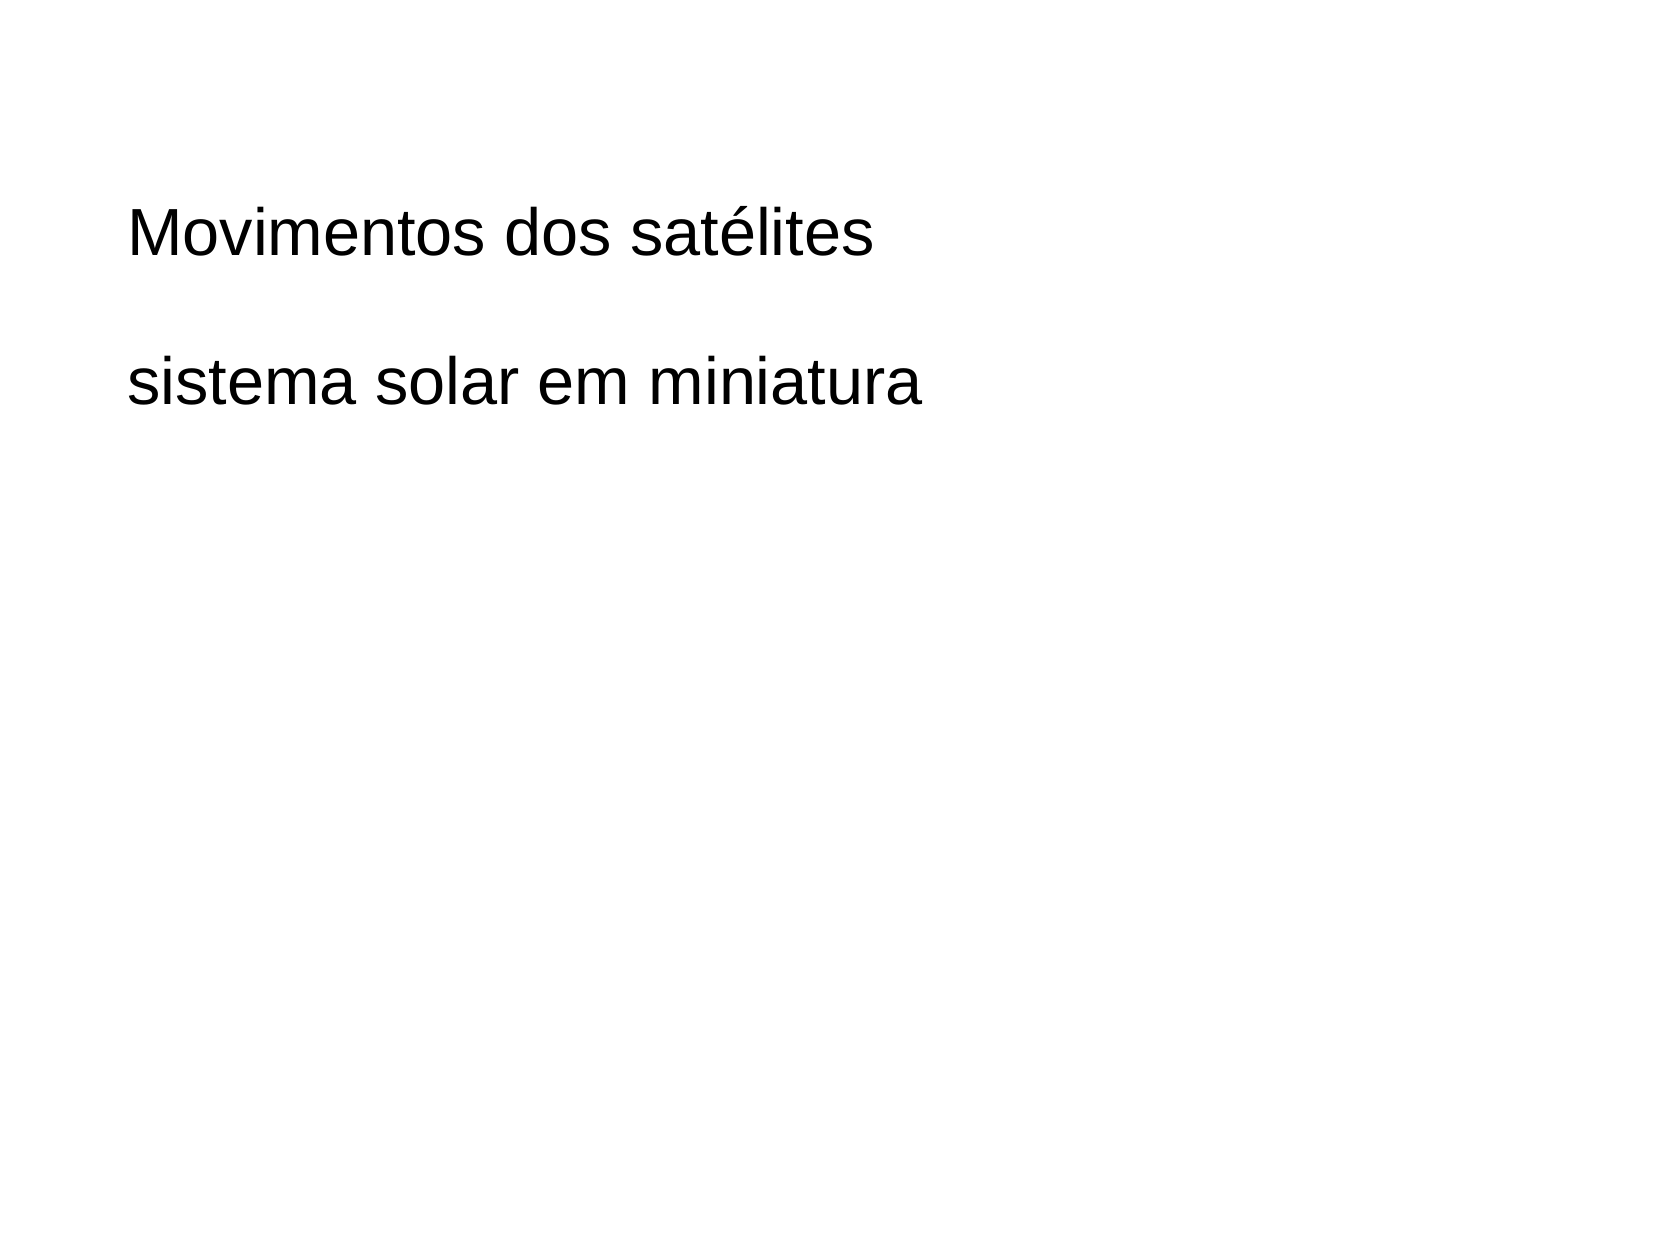

Movimentos dos satélites
sistema solar em miniatura